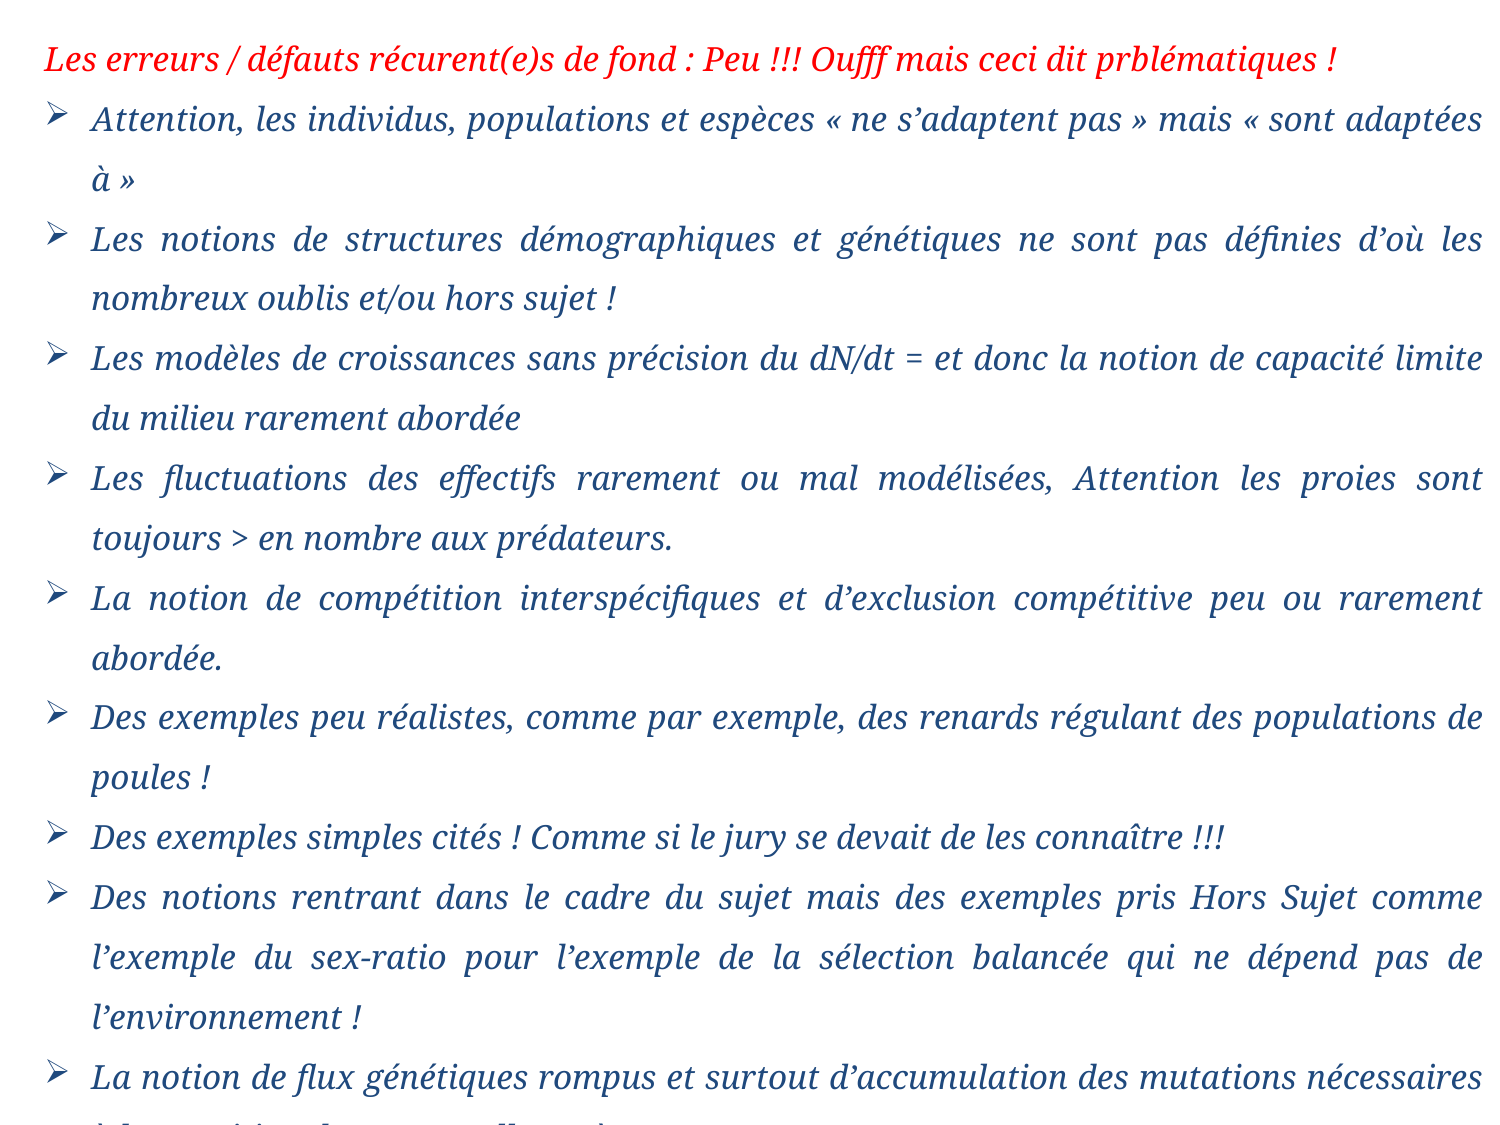

Les erreurs / défauts récurent(e)s de fond : Peu !!! Oufff mais ceci dit prblématiques !
Attention, les individus, populations et espèces « ne s’adaptent pas » mais « sont adaptées à »
Les notions de structures démographiques et génétiques ne sont pas définies d’où les nombreux oublis et/ou hors sujet !
Les modèles de croissances sans précision du dN/dt = et donc la notion de capacité limite du milieu rarement abordée
Les fluctuations des effectifs rarement ou mal modélisées, Attention les proies sont toujours > en nombre aux prédateurs.
La notion de compétition interspécifiques et d’exclusion compétitive peu ou rarement abordée.
Des exemples peu réalistes, comme par exemple, des renards régulant des populations de poules !
Des exemples simples cités ! Comme si le jury se devait de les connaître !!!
Des notions rentrant dans le cadre du sujet mais des exemples pris Hors Sujet comme l’exemple du sex-ratio pour l’exemple de la sélection balancée qui ne dépend pas de l’environnement !
La notion de flux génétiques rompus et surtout d’accumulation des mutations nécessaires à l’apparition d’une nouvelle espèce.